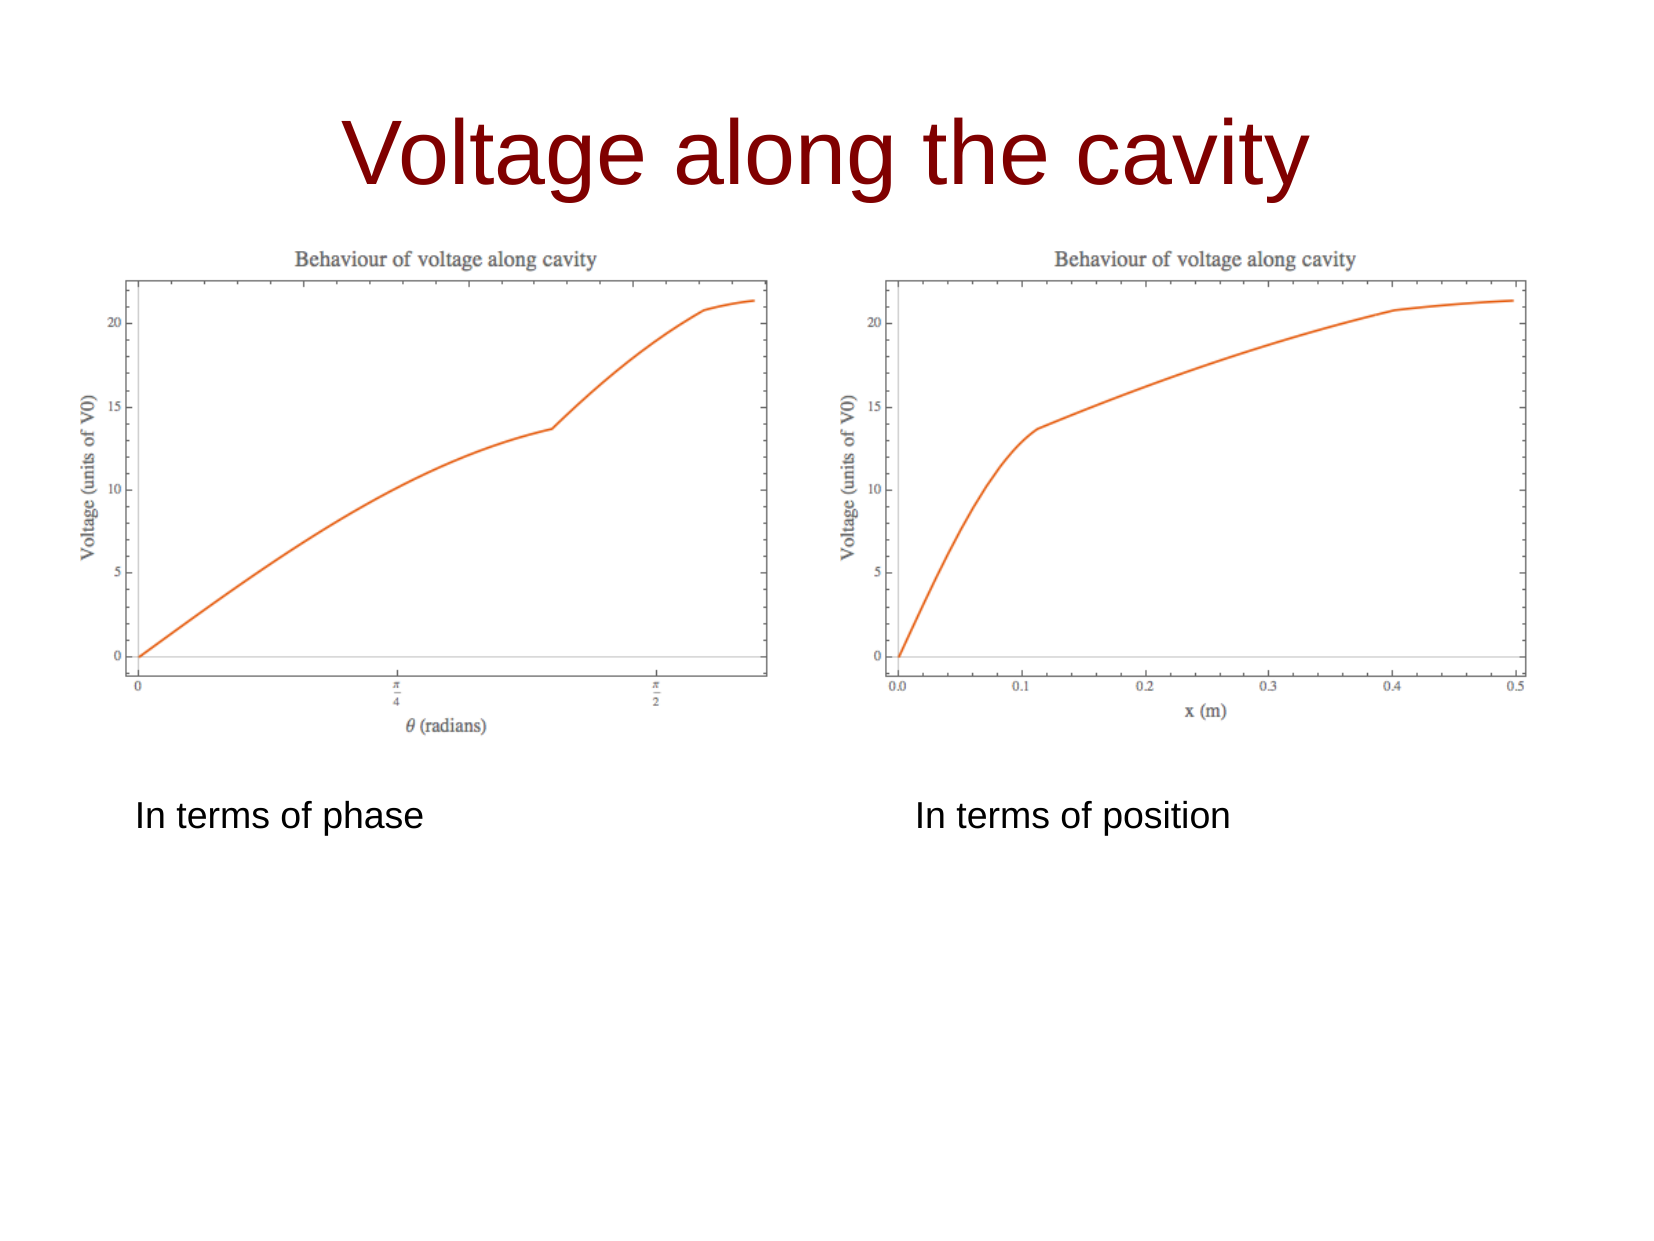

# Voltage along the cavity
In terms of phase
In terms of position